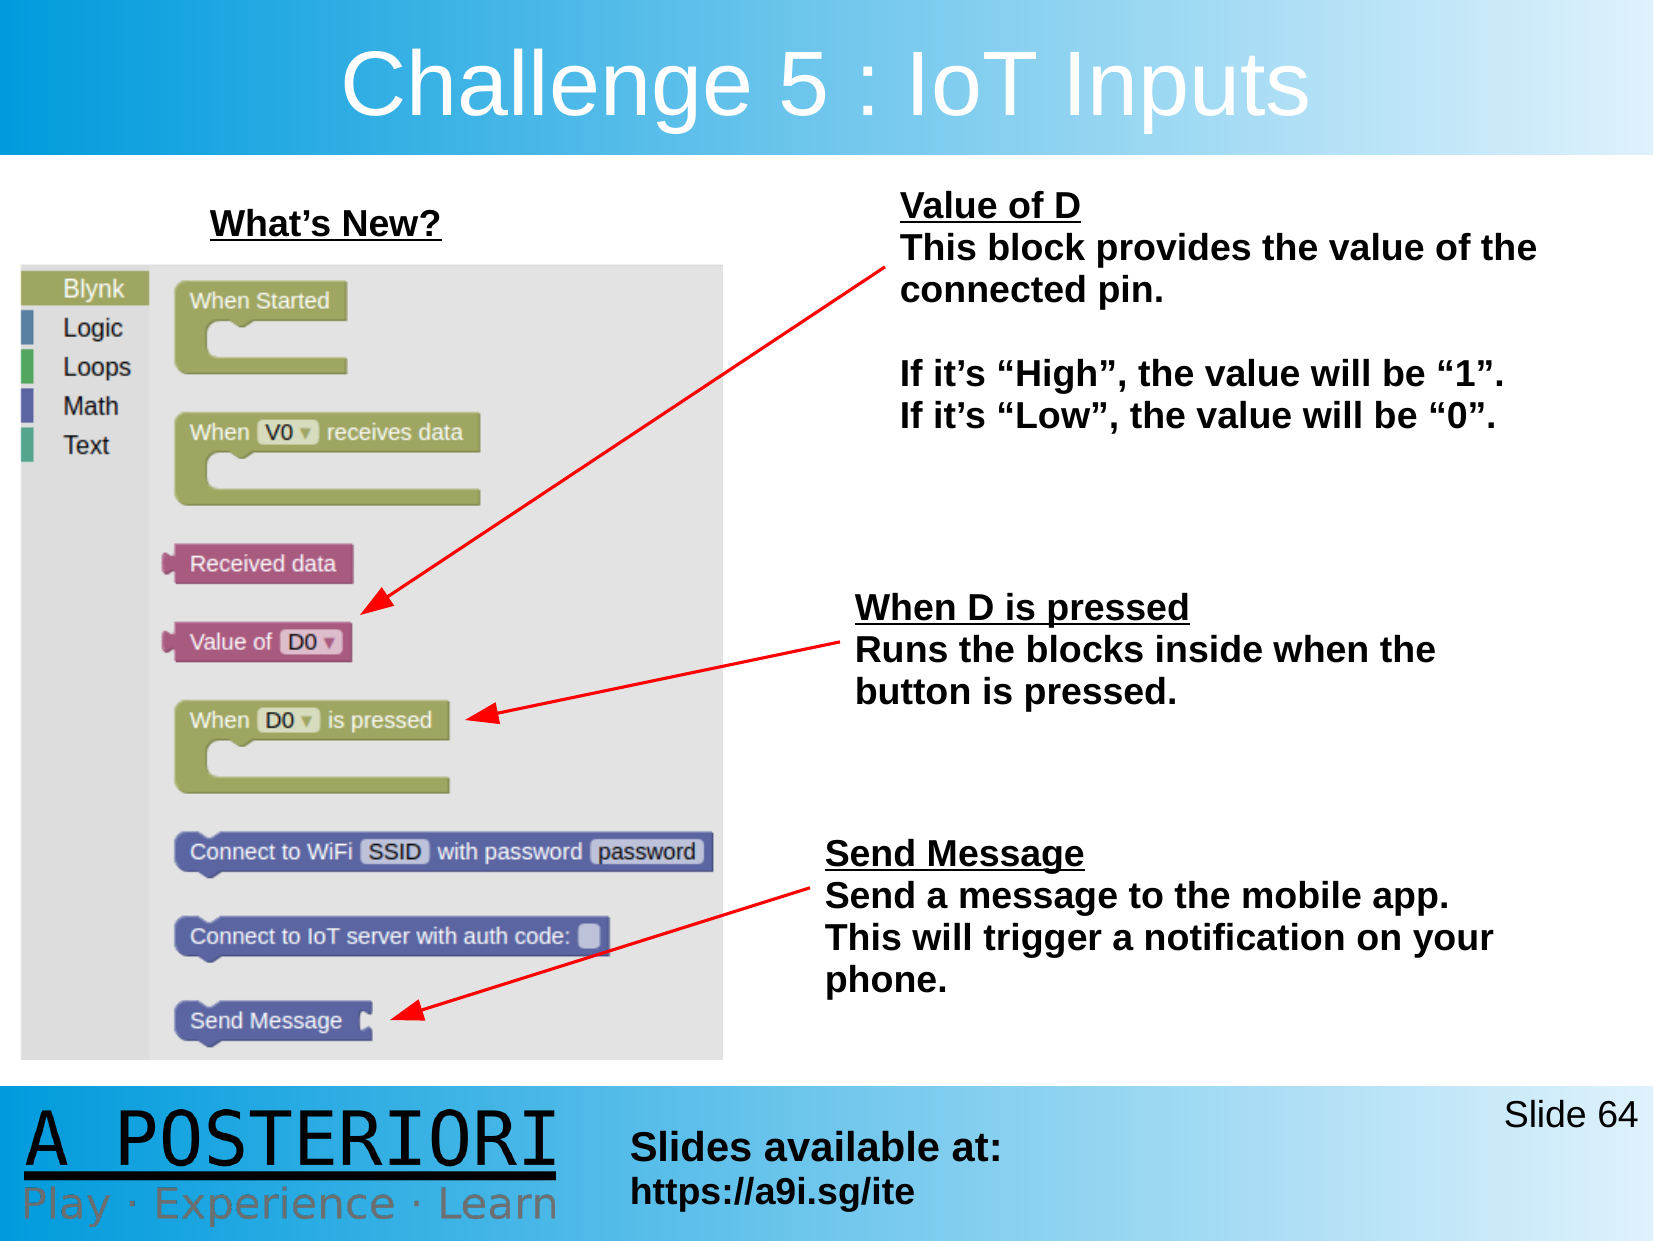

# Challenge 5 : IoT Inputs
Value of D
This block provides the value of the connected pin.
If it’s “High”, the value will be “1”.
If it’s “Low”, the value will be “0”.
What’s New?
When D is pressed
Runs the blocks inside when the button is pressed.
Send Message
Send a message to the mobile app. This will trigger a notification on your phone.